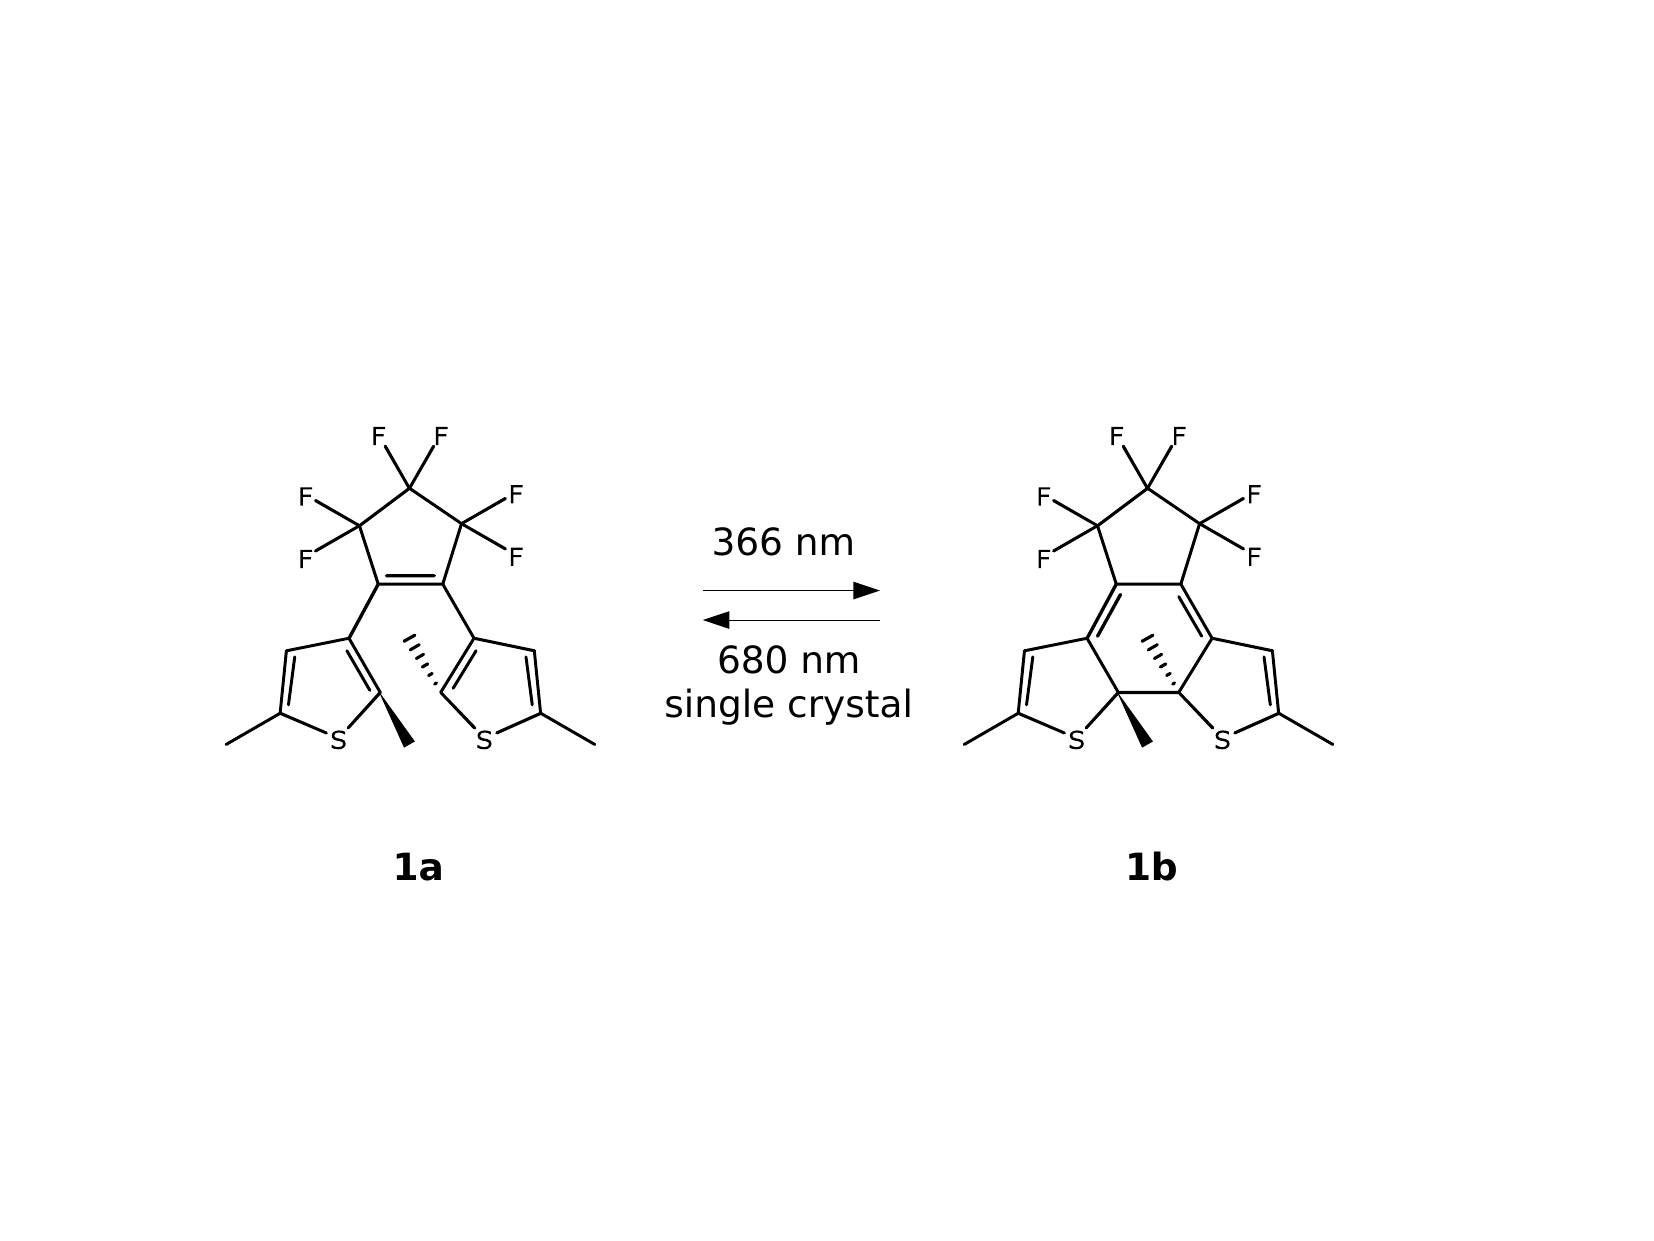

366 nm
680 nm
single crystal
1a
1b